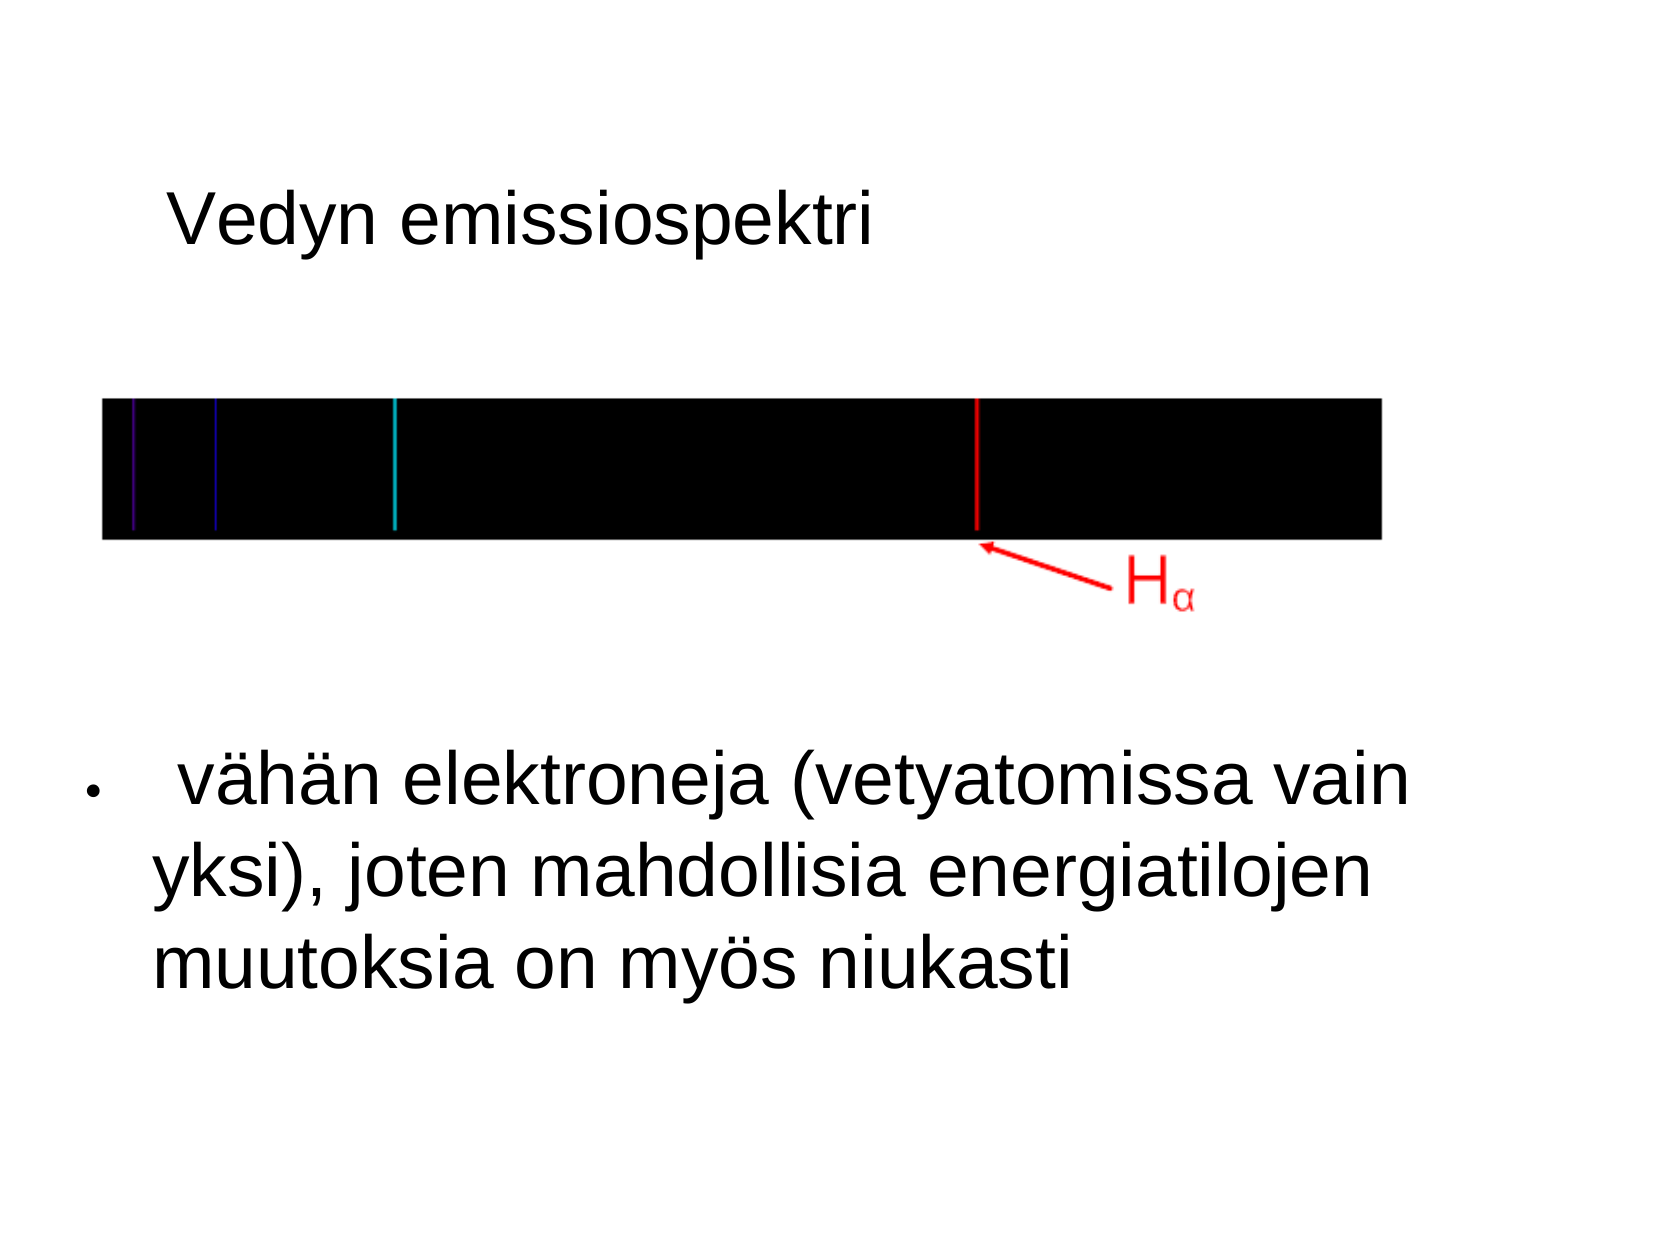

Vedyn emissiospektri
vähän elektroneja (vetyatomissa vain yksi), joten mahdollisia energiatilojen muutoksia on myös niukasti